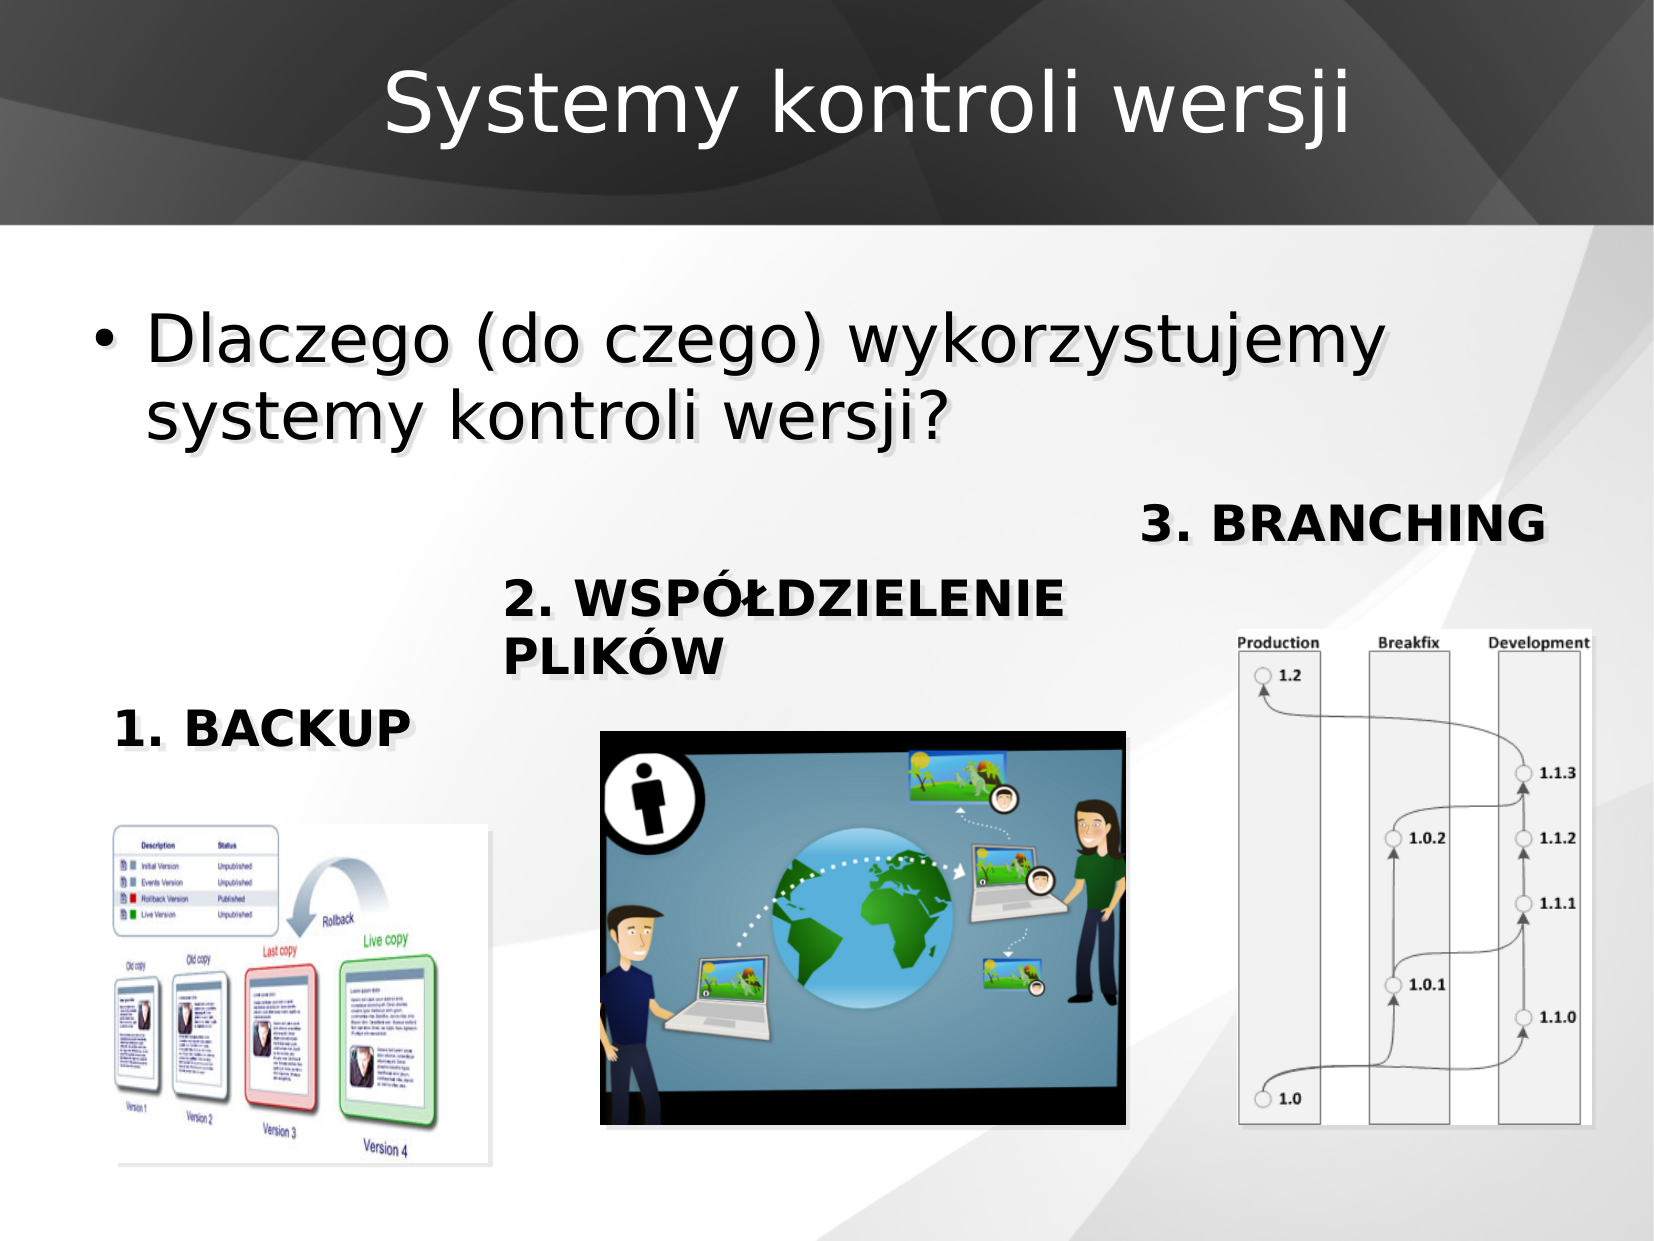

# Systemy kontroli wersji
Dlaczego (do czego) wykorzystujemy systemy kontroli wersji?
3. BRANCHING
2. WSPÓŁDZIELENIE PLIKÓW
1. BACKUP